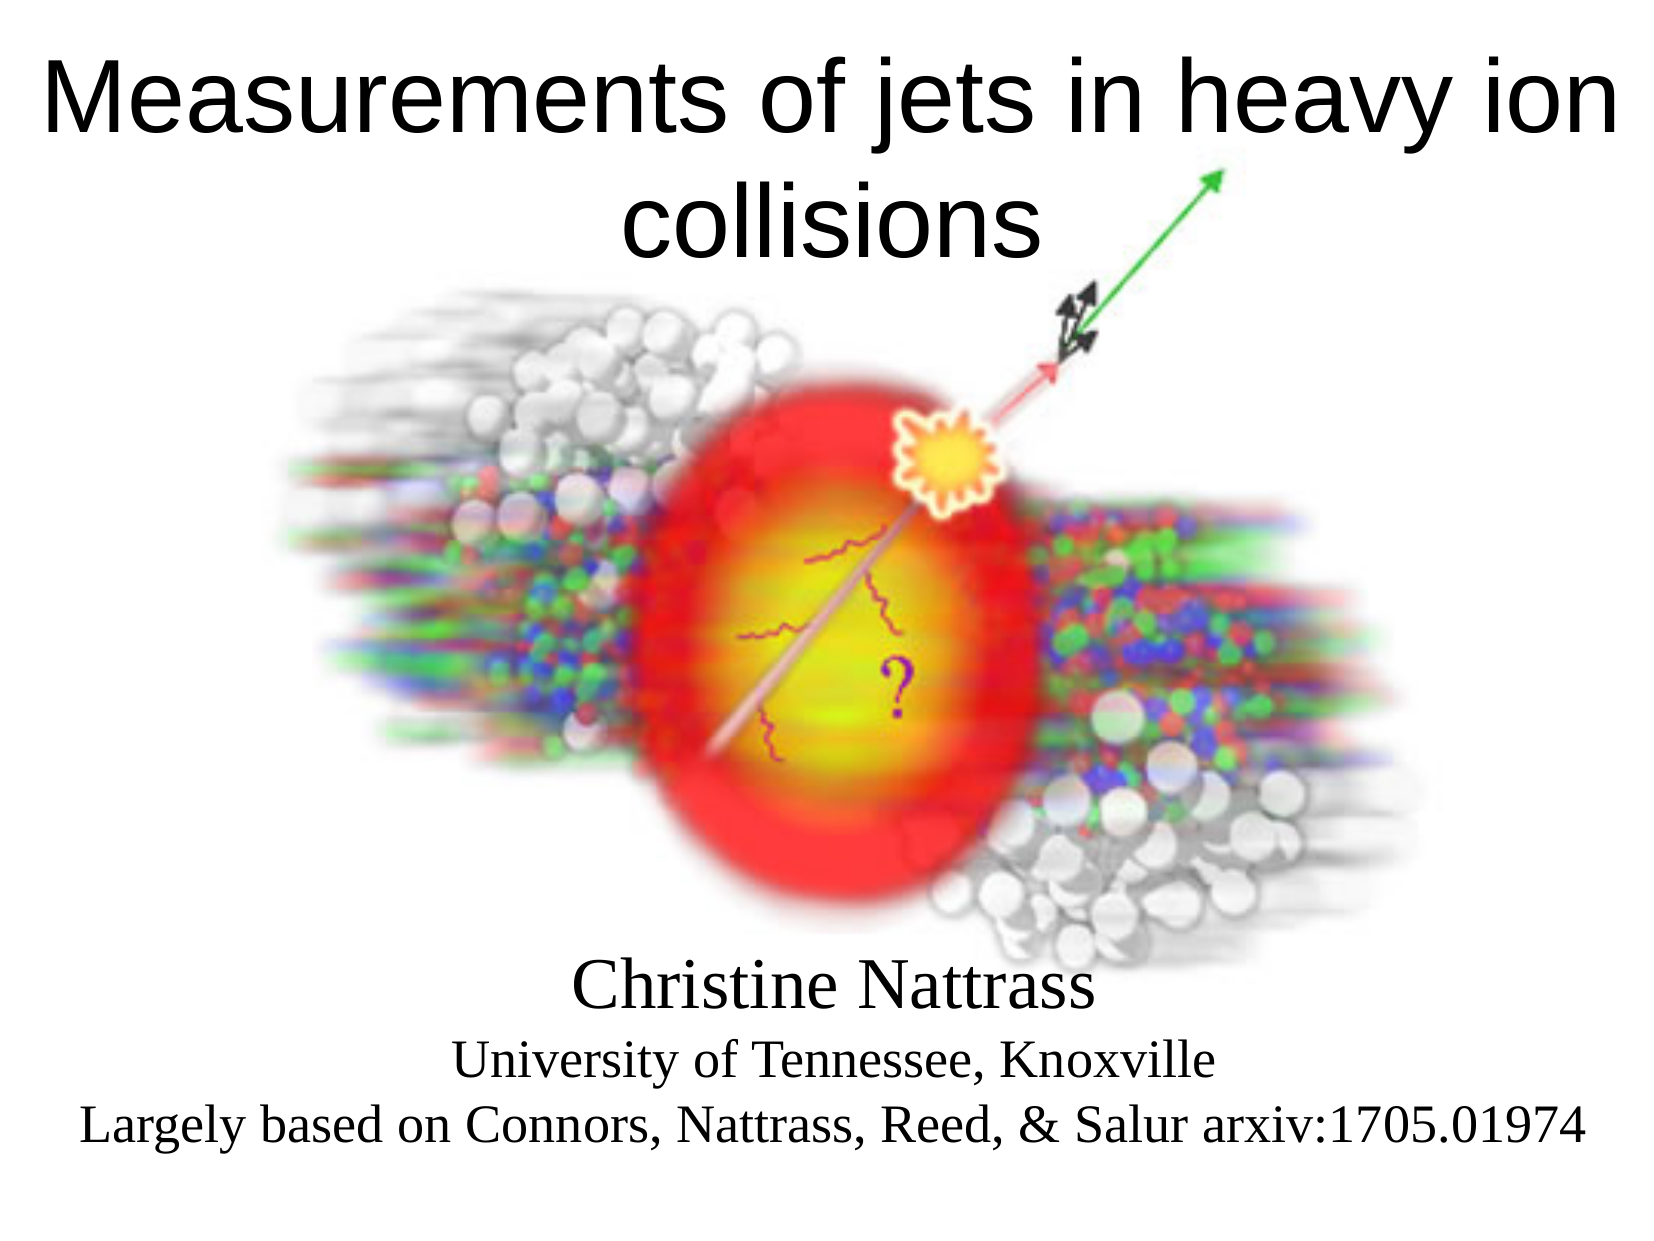

Measurements of jets in heavy ion collisions
Christine Nattrass
University of Tennessee, Knoxville
Largely based on Connors, Nattrass, Reed, & Salur arxiv:1705.01974